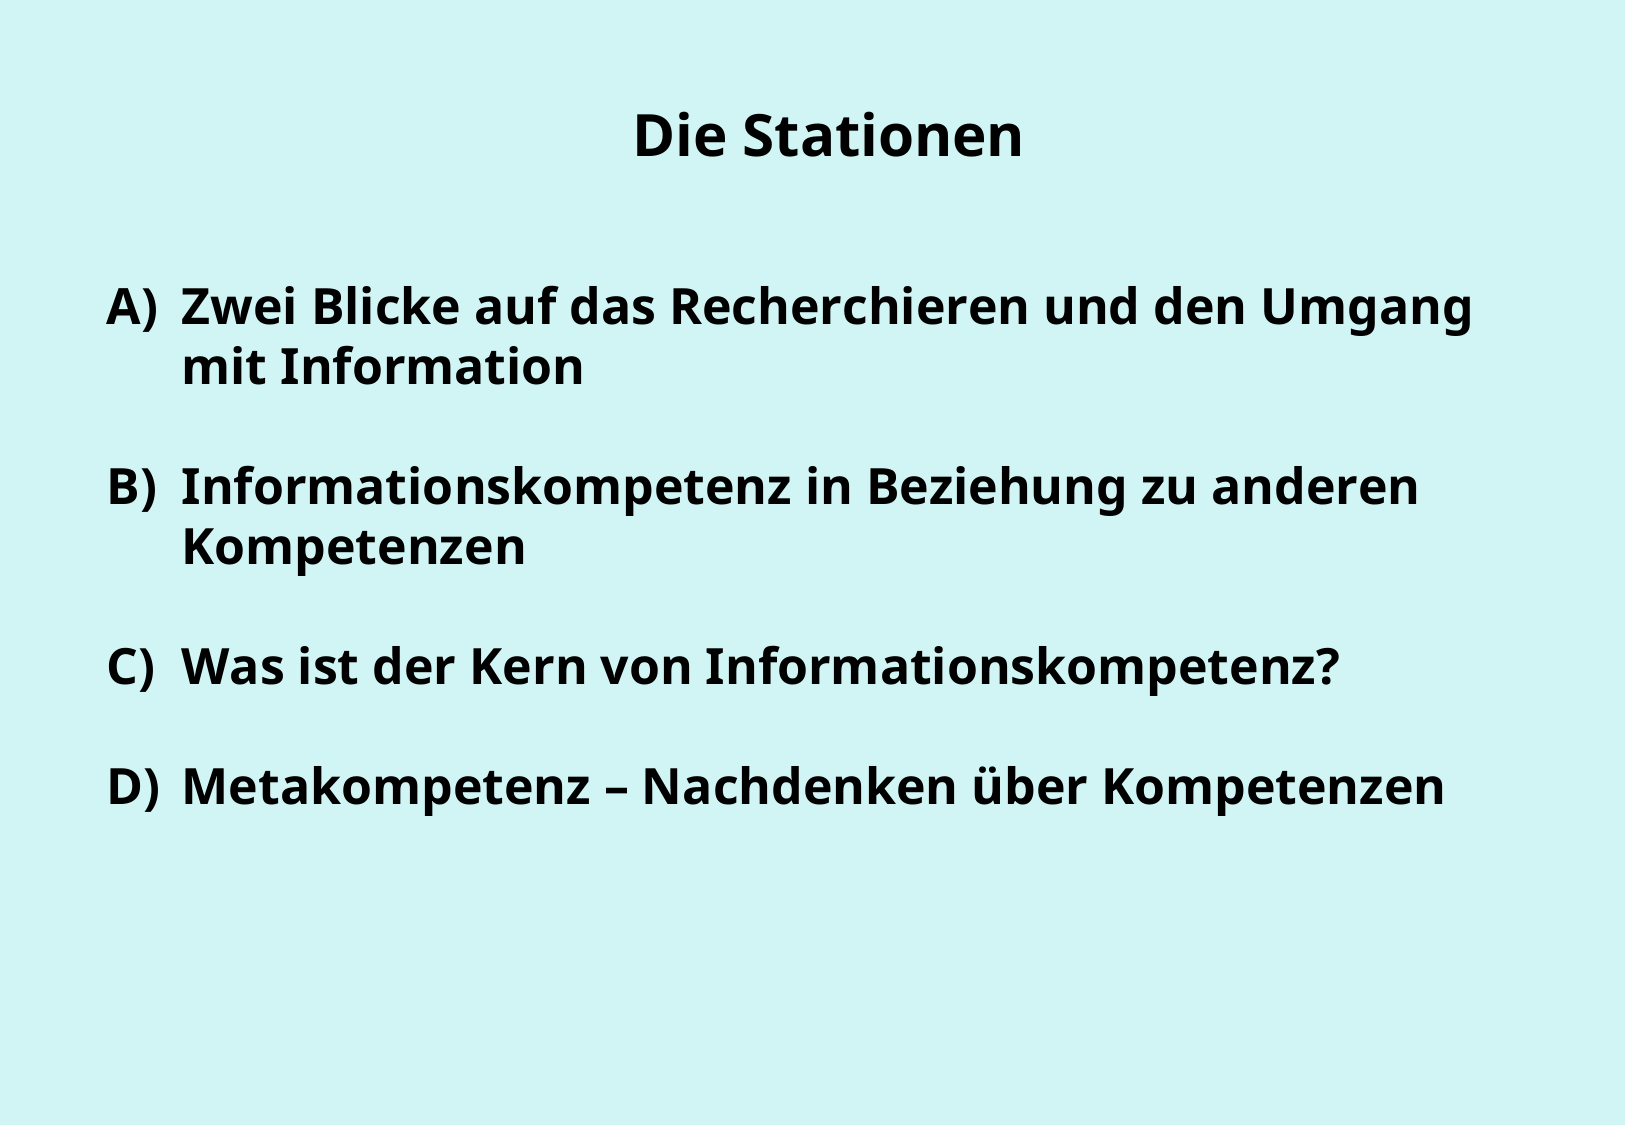

# Die Stationen
Zwei Blicke auf das Recherchieren und den Umgang mit Information
Informationskompetenz in Beziehung zu anderen Kompetenzen
Was ist der Kern von Informationskompetenz?
Metakompetenz – Nachdenken über Kompetenzen